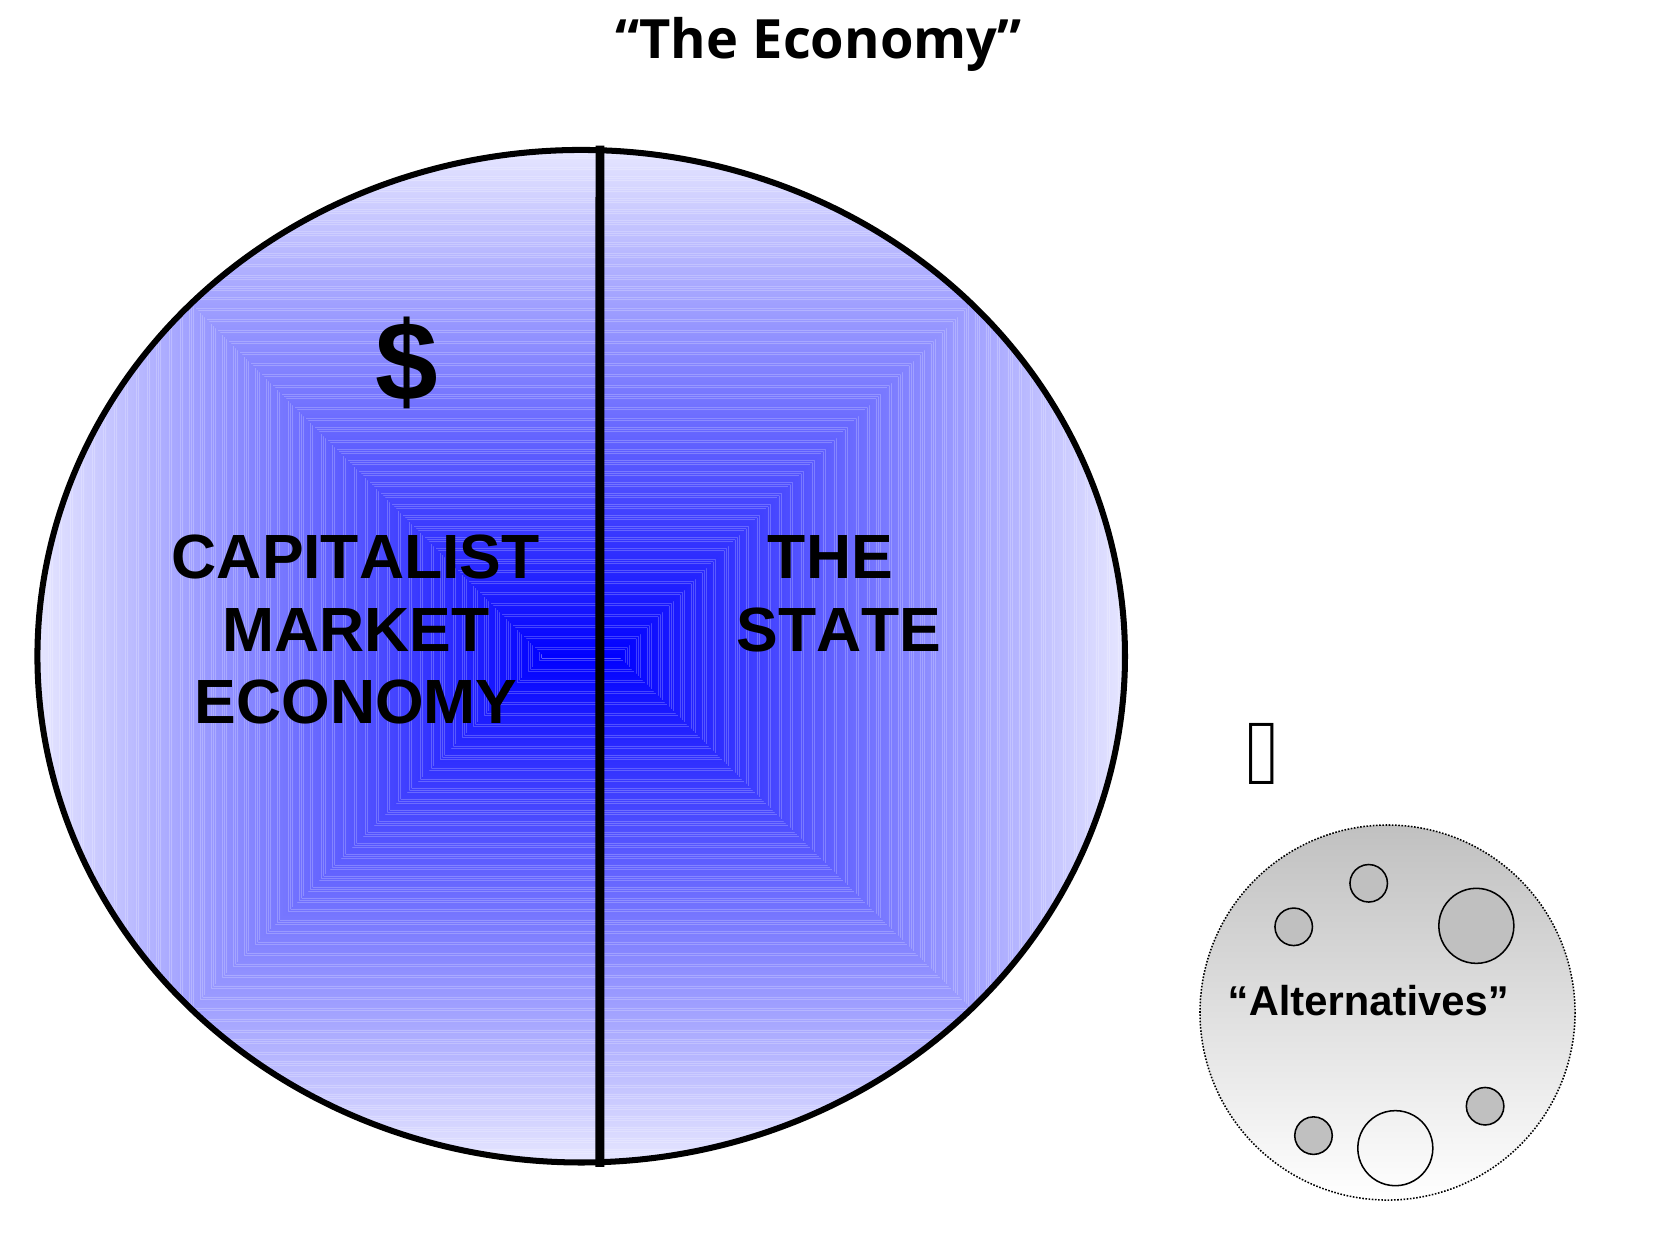

“The Economy”
$
CAPITALIST
MARKET
ECONOMY
THE
STATE

“Alternatives”